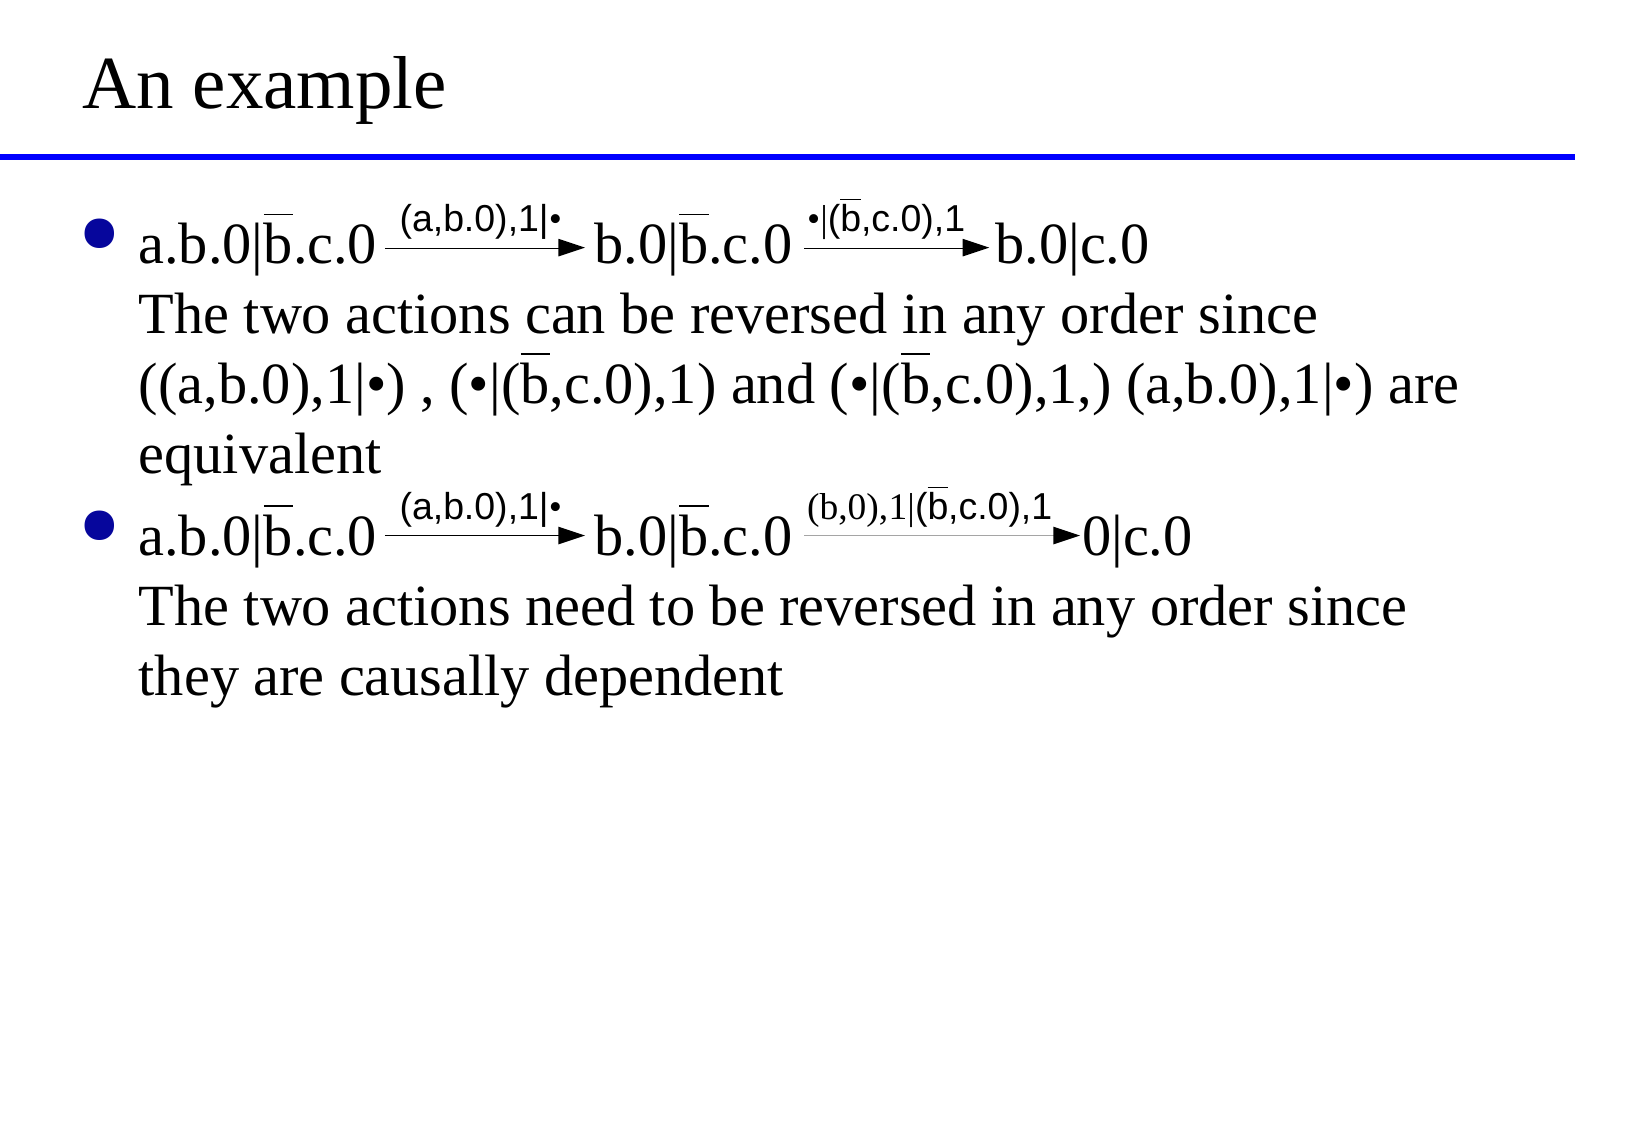

# An example
(a,b.0),1|•
•|(b,c.0),1
a.b.0|b.c.0 b.0|b.c.0 b.0|c.0
The two actions can be reversed in any order since
((a,b.0),1|•) , (•|(b,c.0),1) and (•|(b,c.0),1,) (a,b.0),1|•) are equivalent
a.b.0|b.c.0 b.0|b.c.0 0|c.0
The two actions need to be reversed in any order since
they are causally dependent
(a,b.0),1|•
(b,0),1|(b,c.0),1